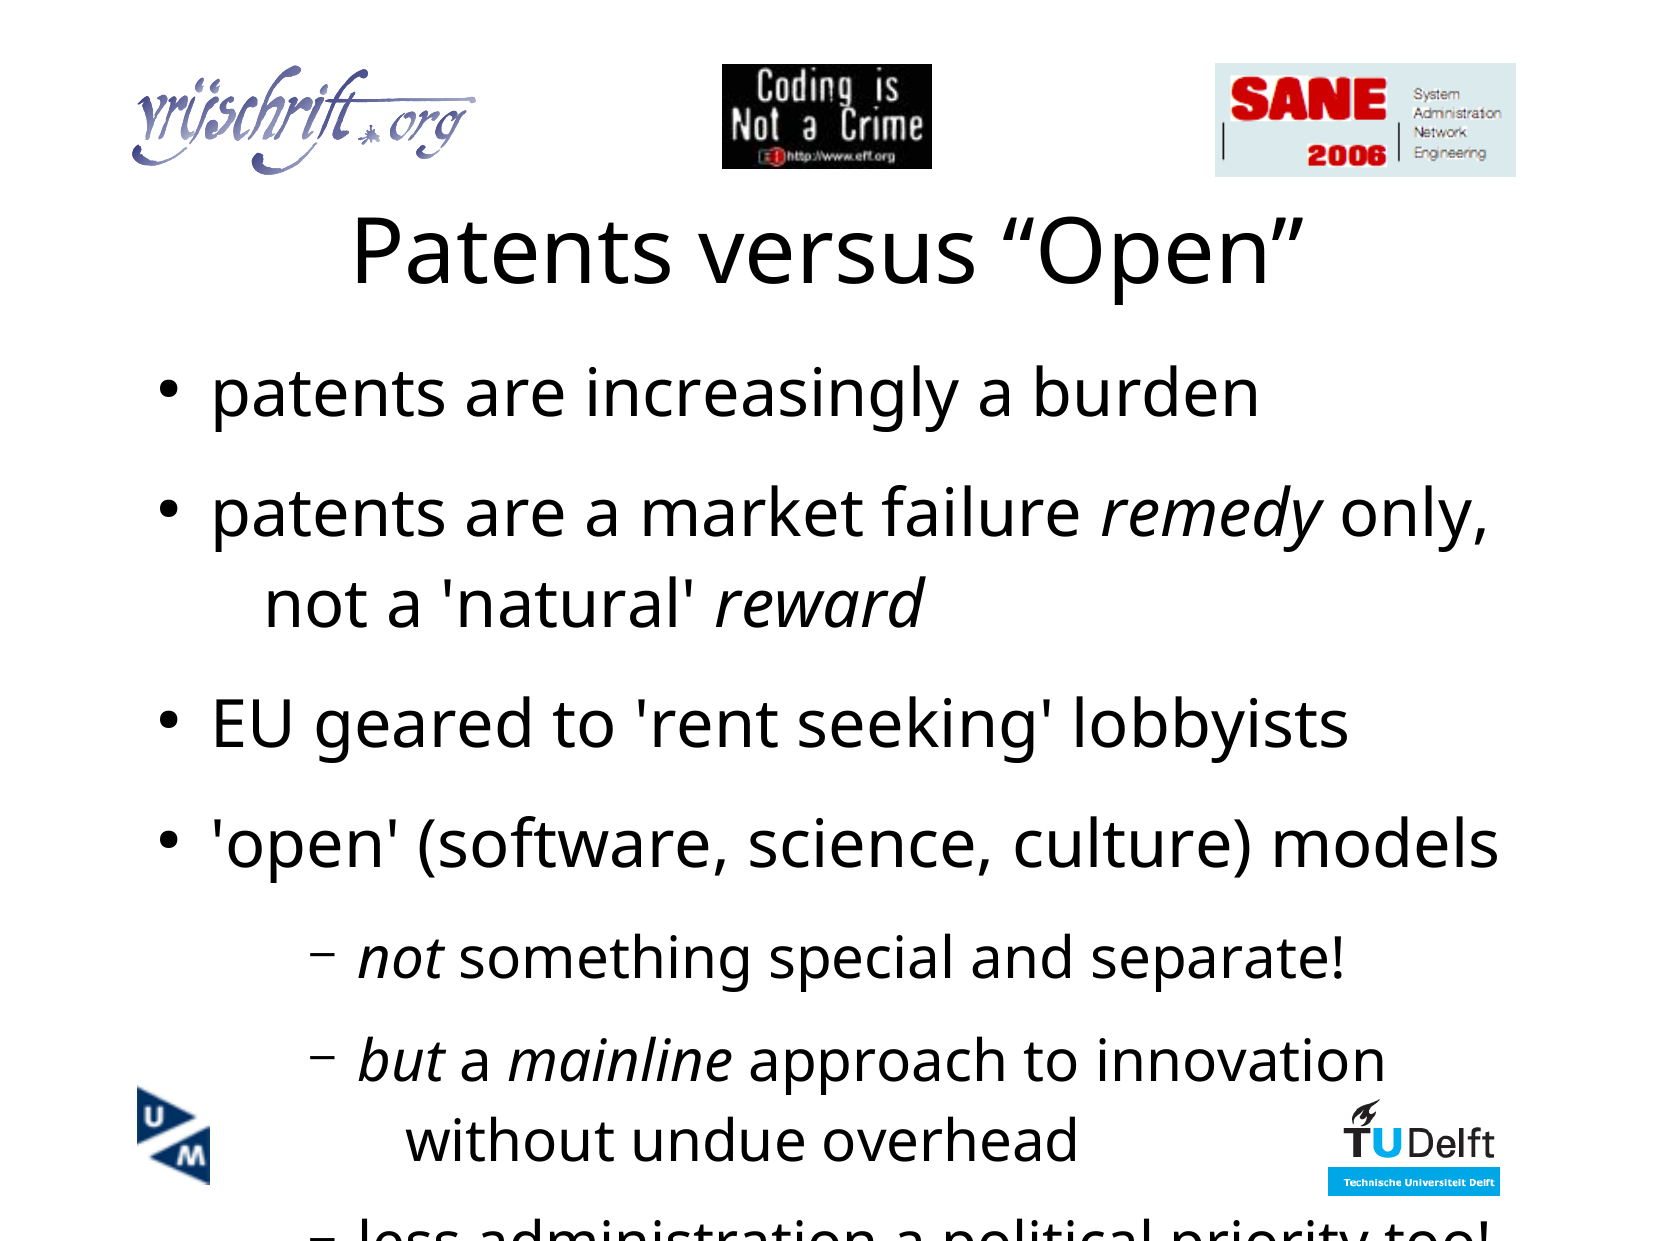

# Patents versus “Open”
patents are increasingly a burden
patents are a market failure remedy only, not a 'natural' reward
EU geared to 'rent seeking' lobbyists
'open' (software, science, culture) models
not something special and separate!
but a mainline approach to innovation without undue overhead
less administration a political priority too!